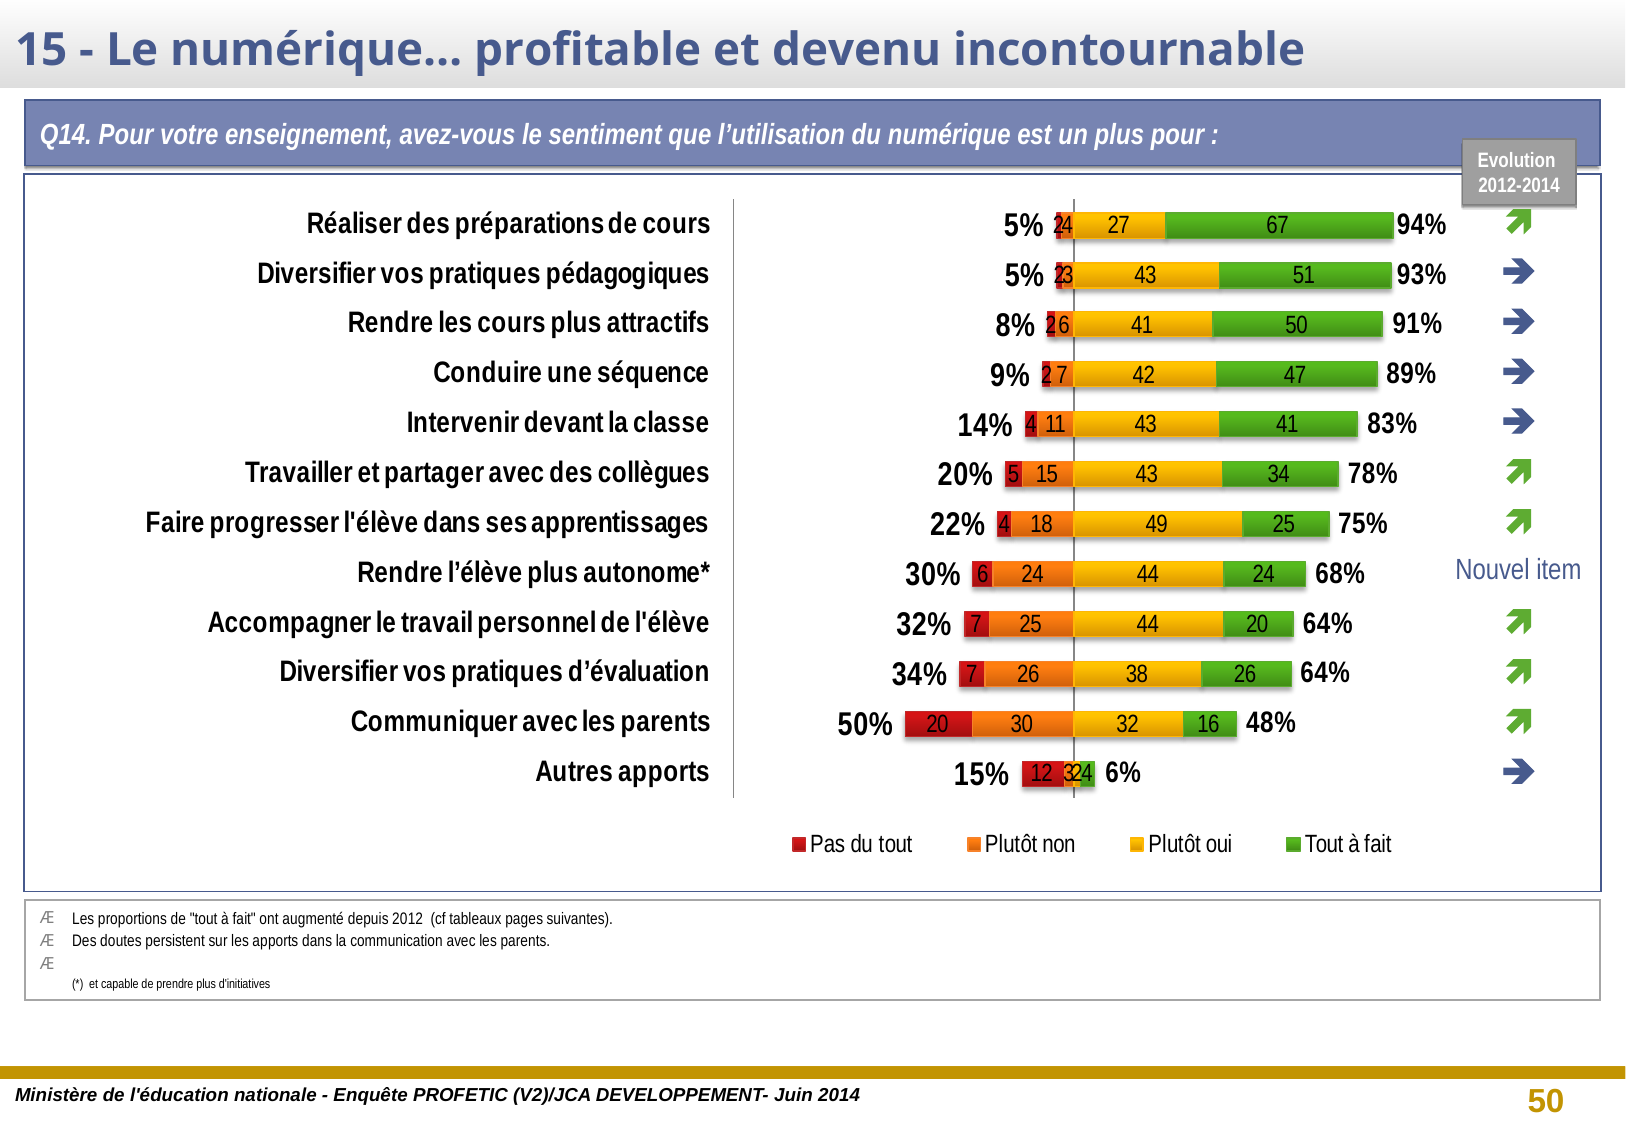

15 - Le numérique… profitable et devenu incontournable
Q14. Pour votre enseignement, avez-vous le sentiment que l’utilisation du numérique est un plus pour :
Evolution
2012-2014







Nouvel item




# Les proportions de "tout à fait" ont augmenté depuis 2012 (cf tableaux pages suivantes).
Des doutes persistent sur les apports dans la communication avec les parents.
(*) et capable de prendre plus d'initiatives
48
Ministère de l'éducation nationale - Enquête PROFETIC (V2)/JCA DEVELOPPEMENT- Juin 2014